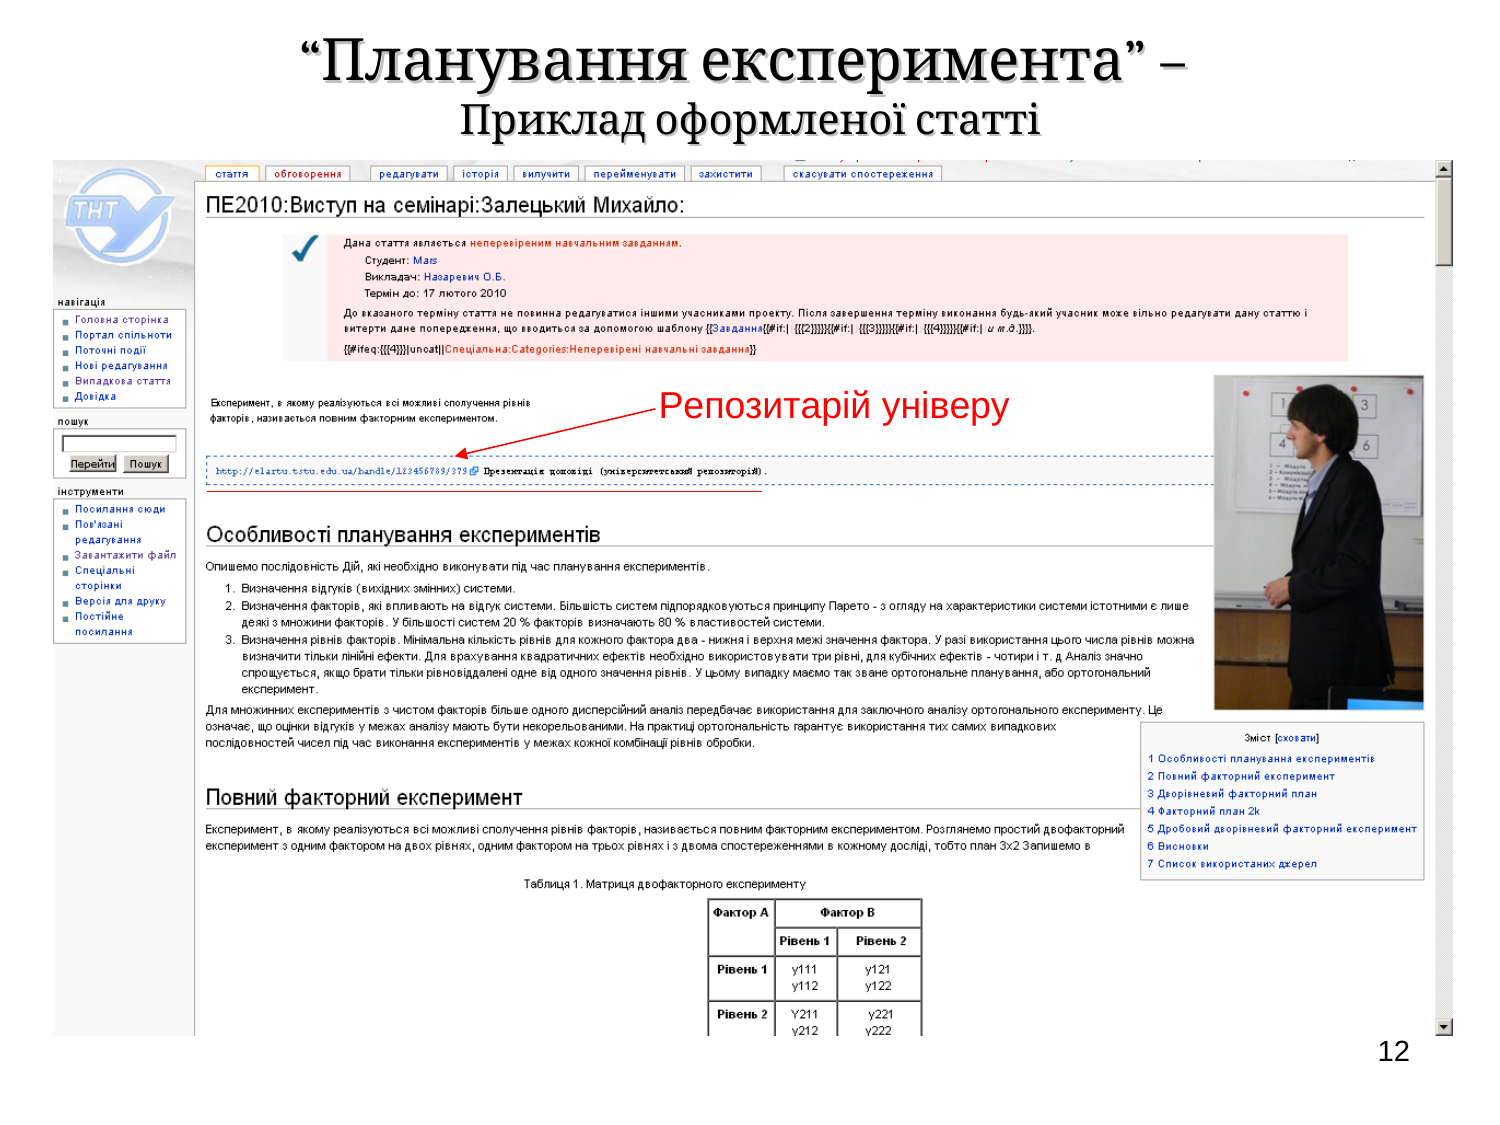

# “Планування експеримента” – Приклад оформленої статті
Репозитарій універу
12